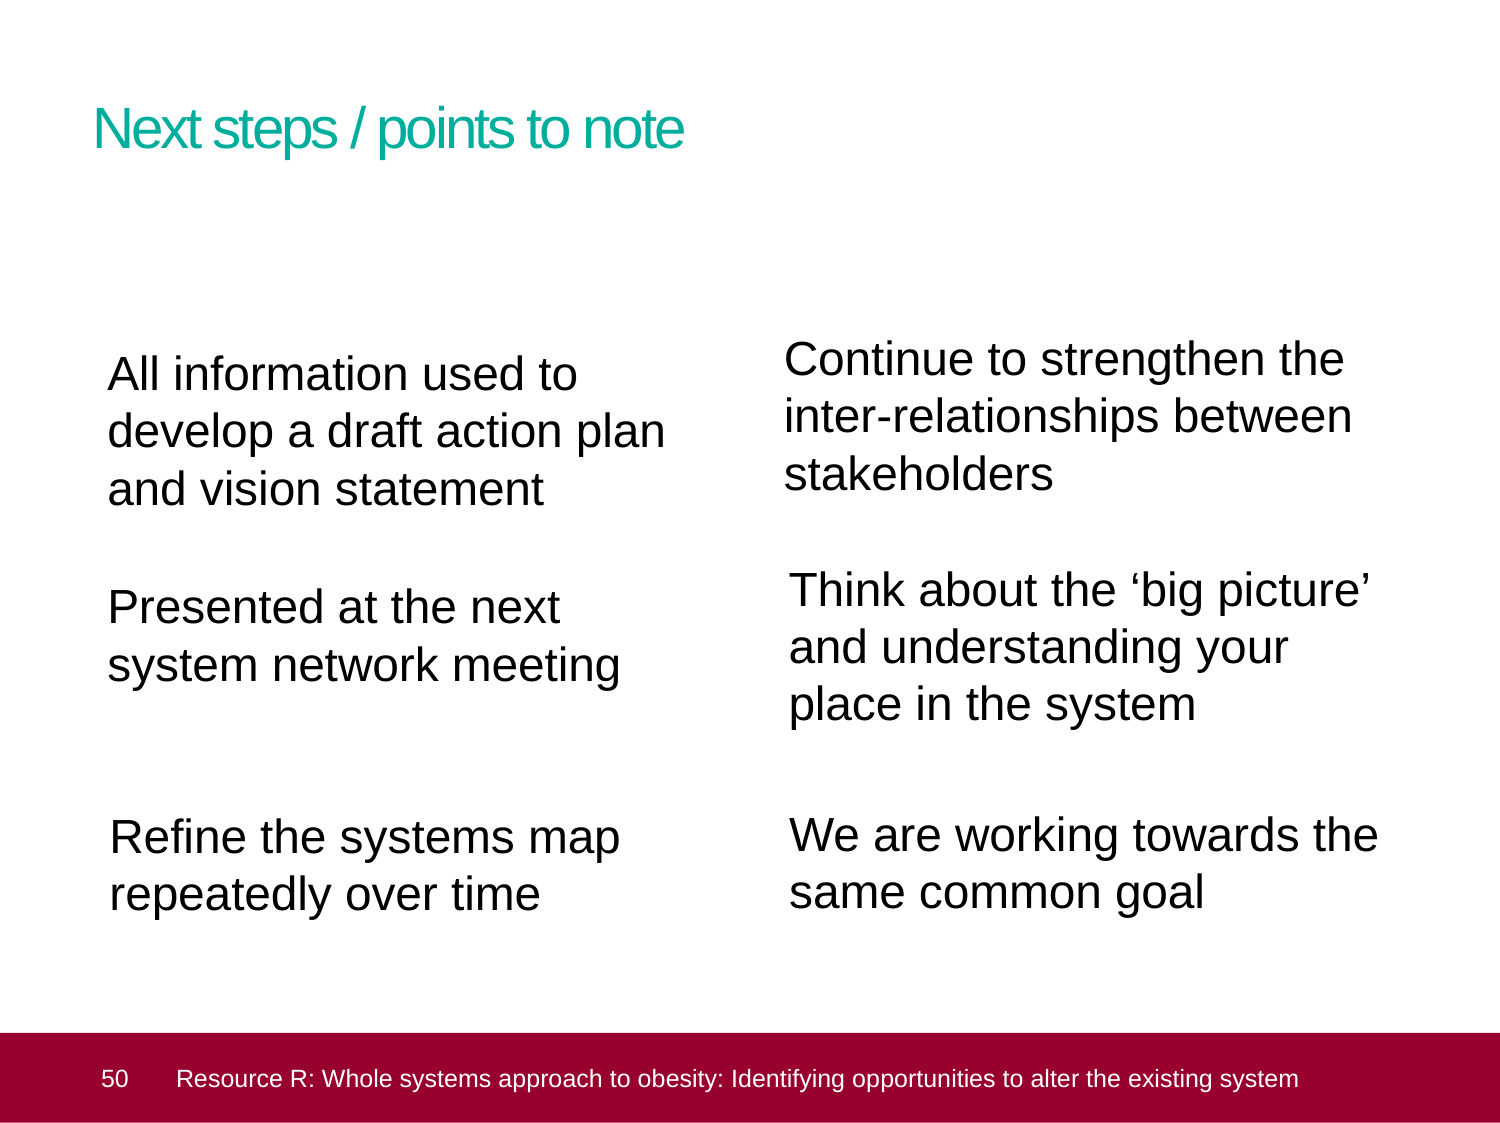

# Next steps / points to note
Continue to strengthen the inter-relationships between stakeholders
Think about the ‘big picture’ and understanding your
place in the system
We are working towards the same common goal
All information used to develop a draft action plan and vision statement
Presented at the next system network meeting
Refine the systems map repeatedly over time
Resource R: Whole systems approach to obesity: Identifying opportunities to alter the existing system